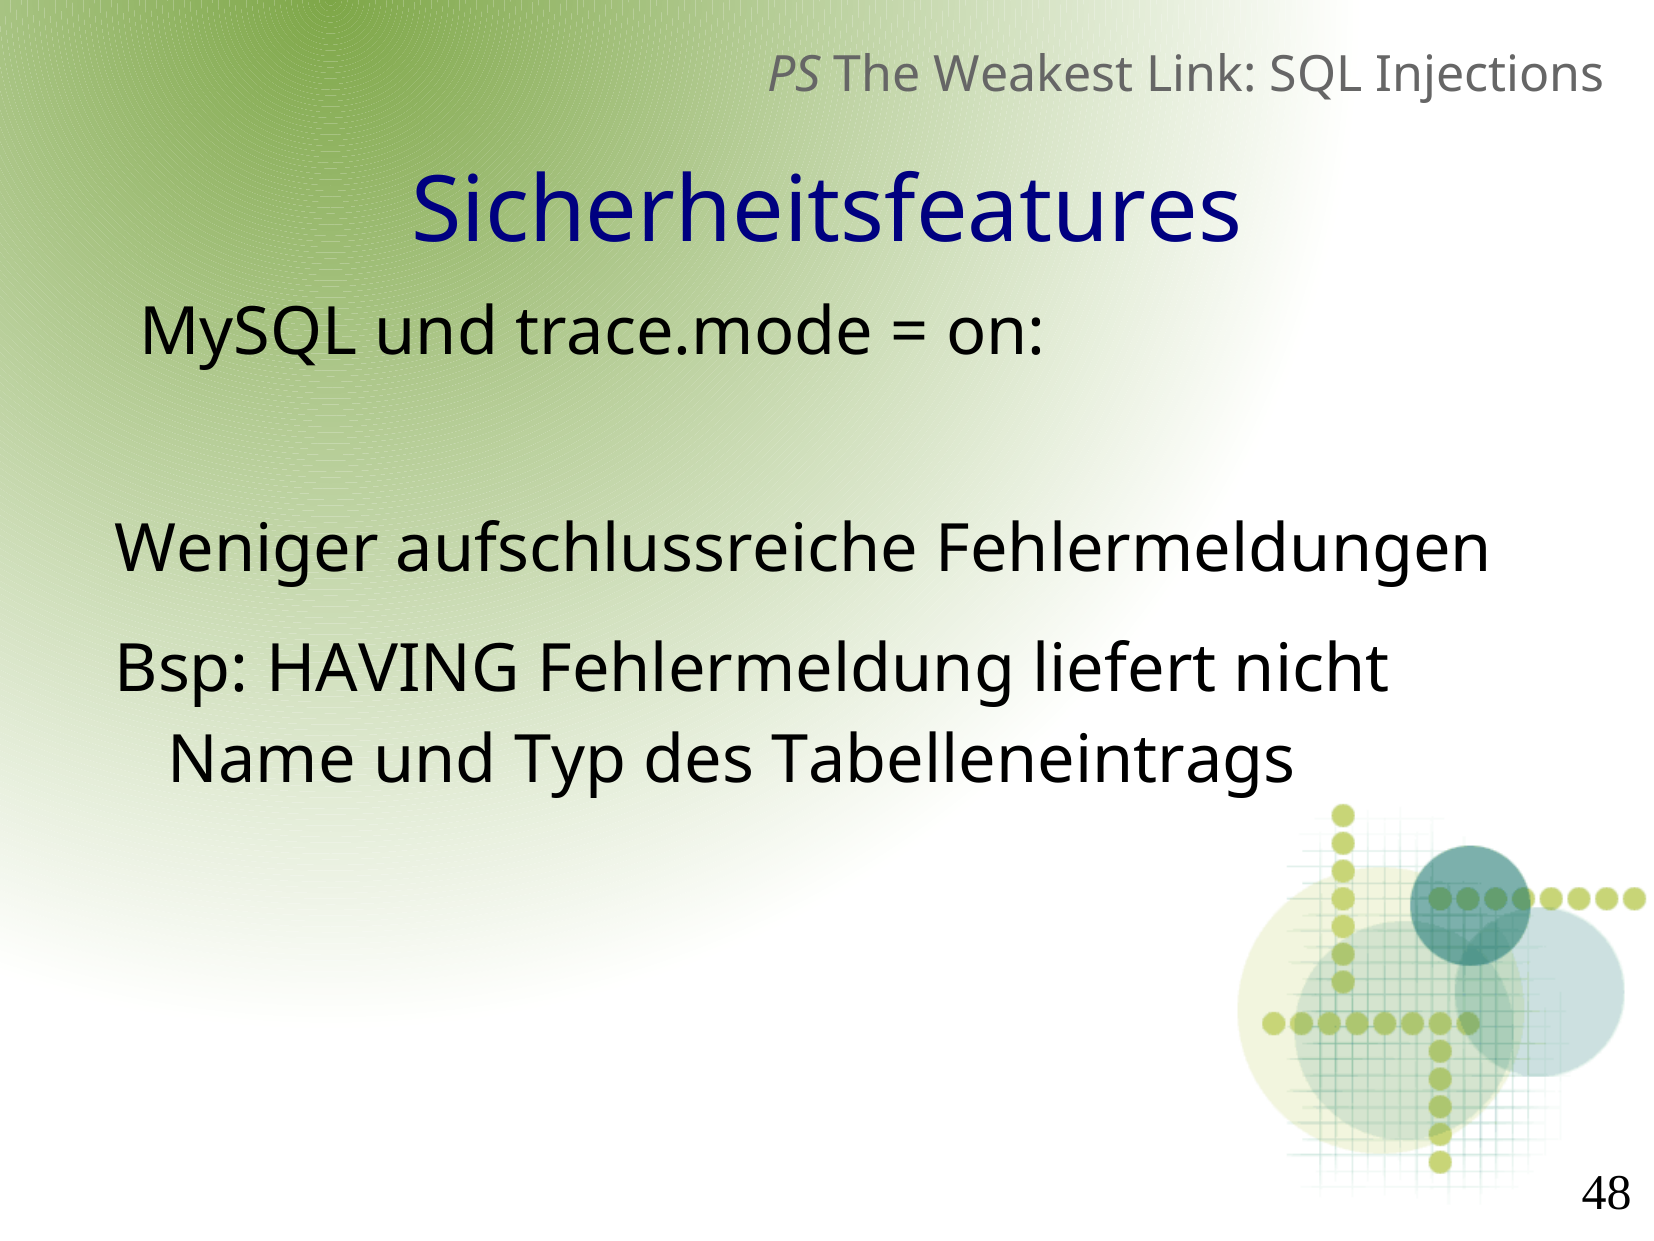

# Sicherheitsfeatures
MySQL und trace.mode = on:
Weniger aufschlussreiche Fehlermeldungen
Bsp: HAVING Fehlermeldung liefert nicht Name und Typ des Tabelleneintrags